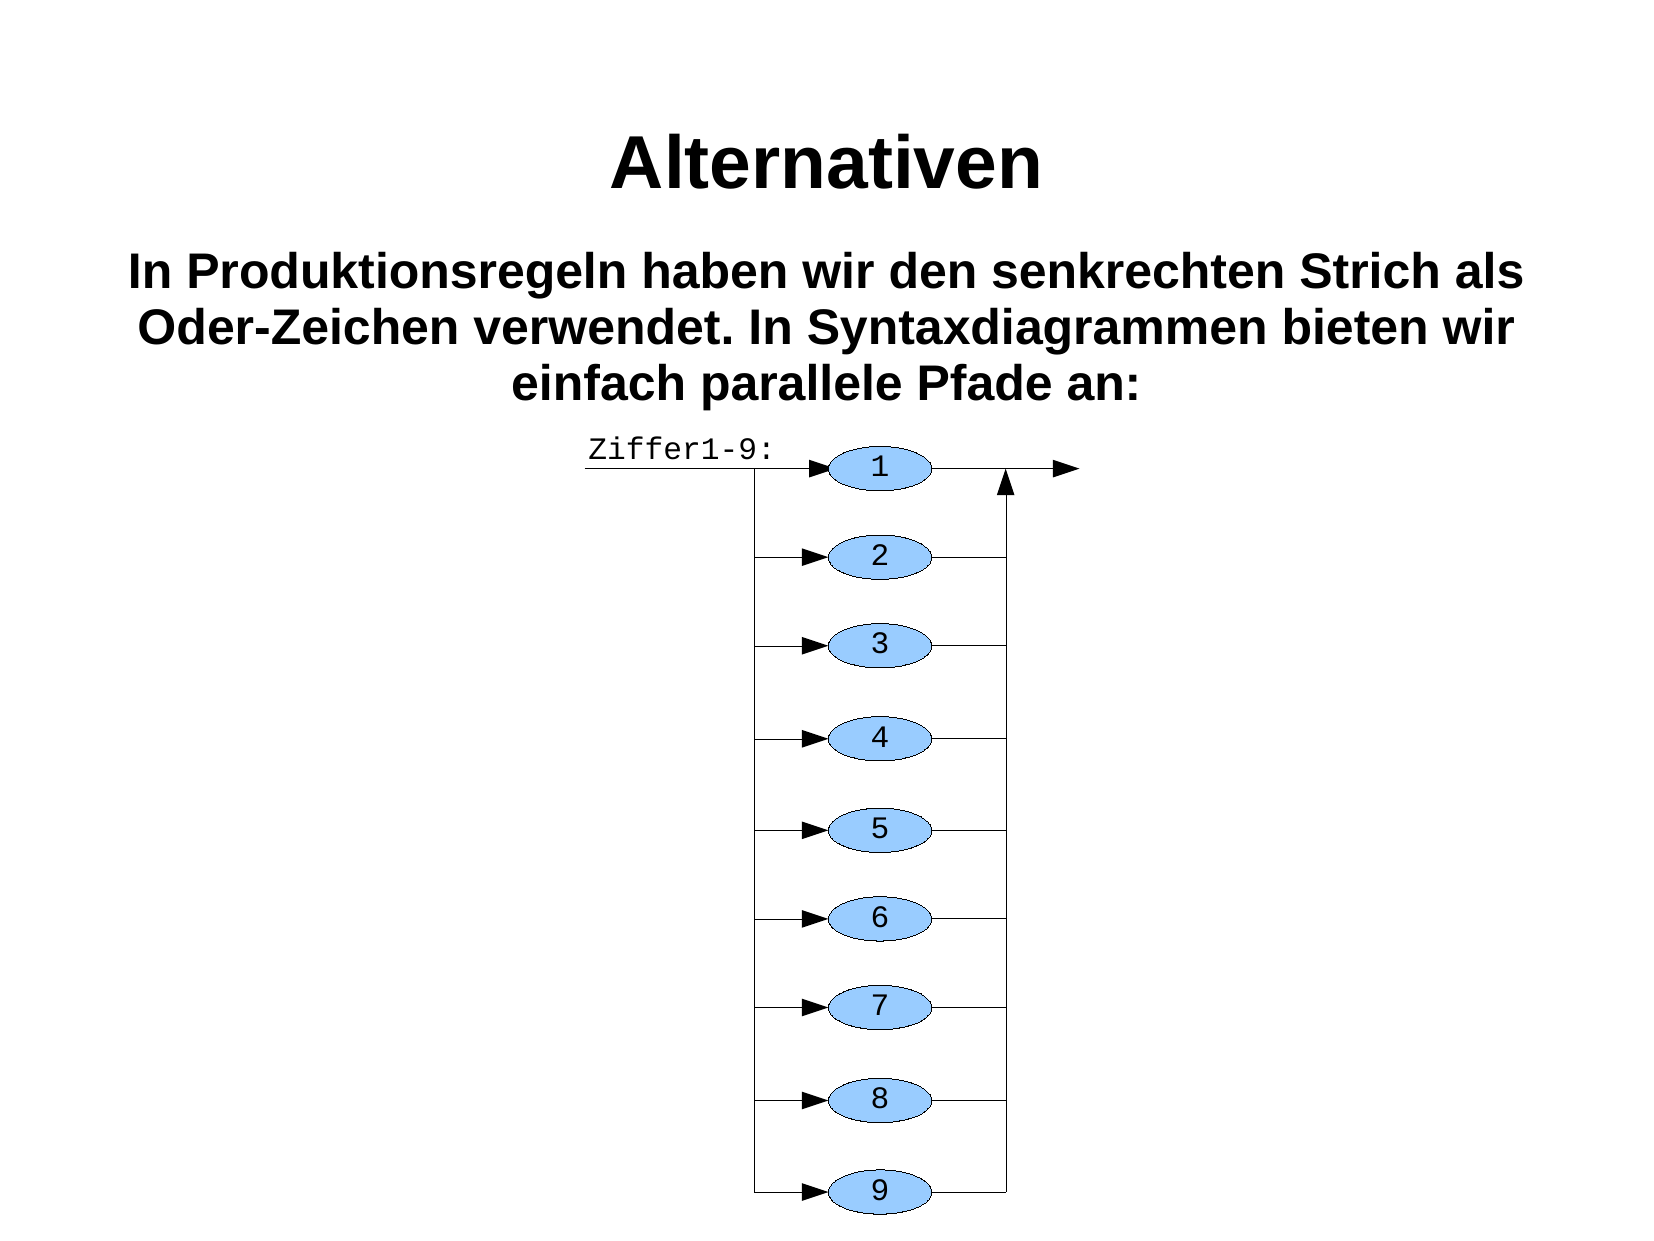

# Alternativen
In Produktionsregeln haben wir den senkrechten Strich als Oder-Zeichen verwendet. In Syntaxdiagrammen bieten wir einfach parallele Pfade an:
1
Ziffer1-9:
2
3
4
5
6
7
8
9